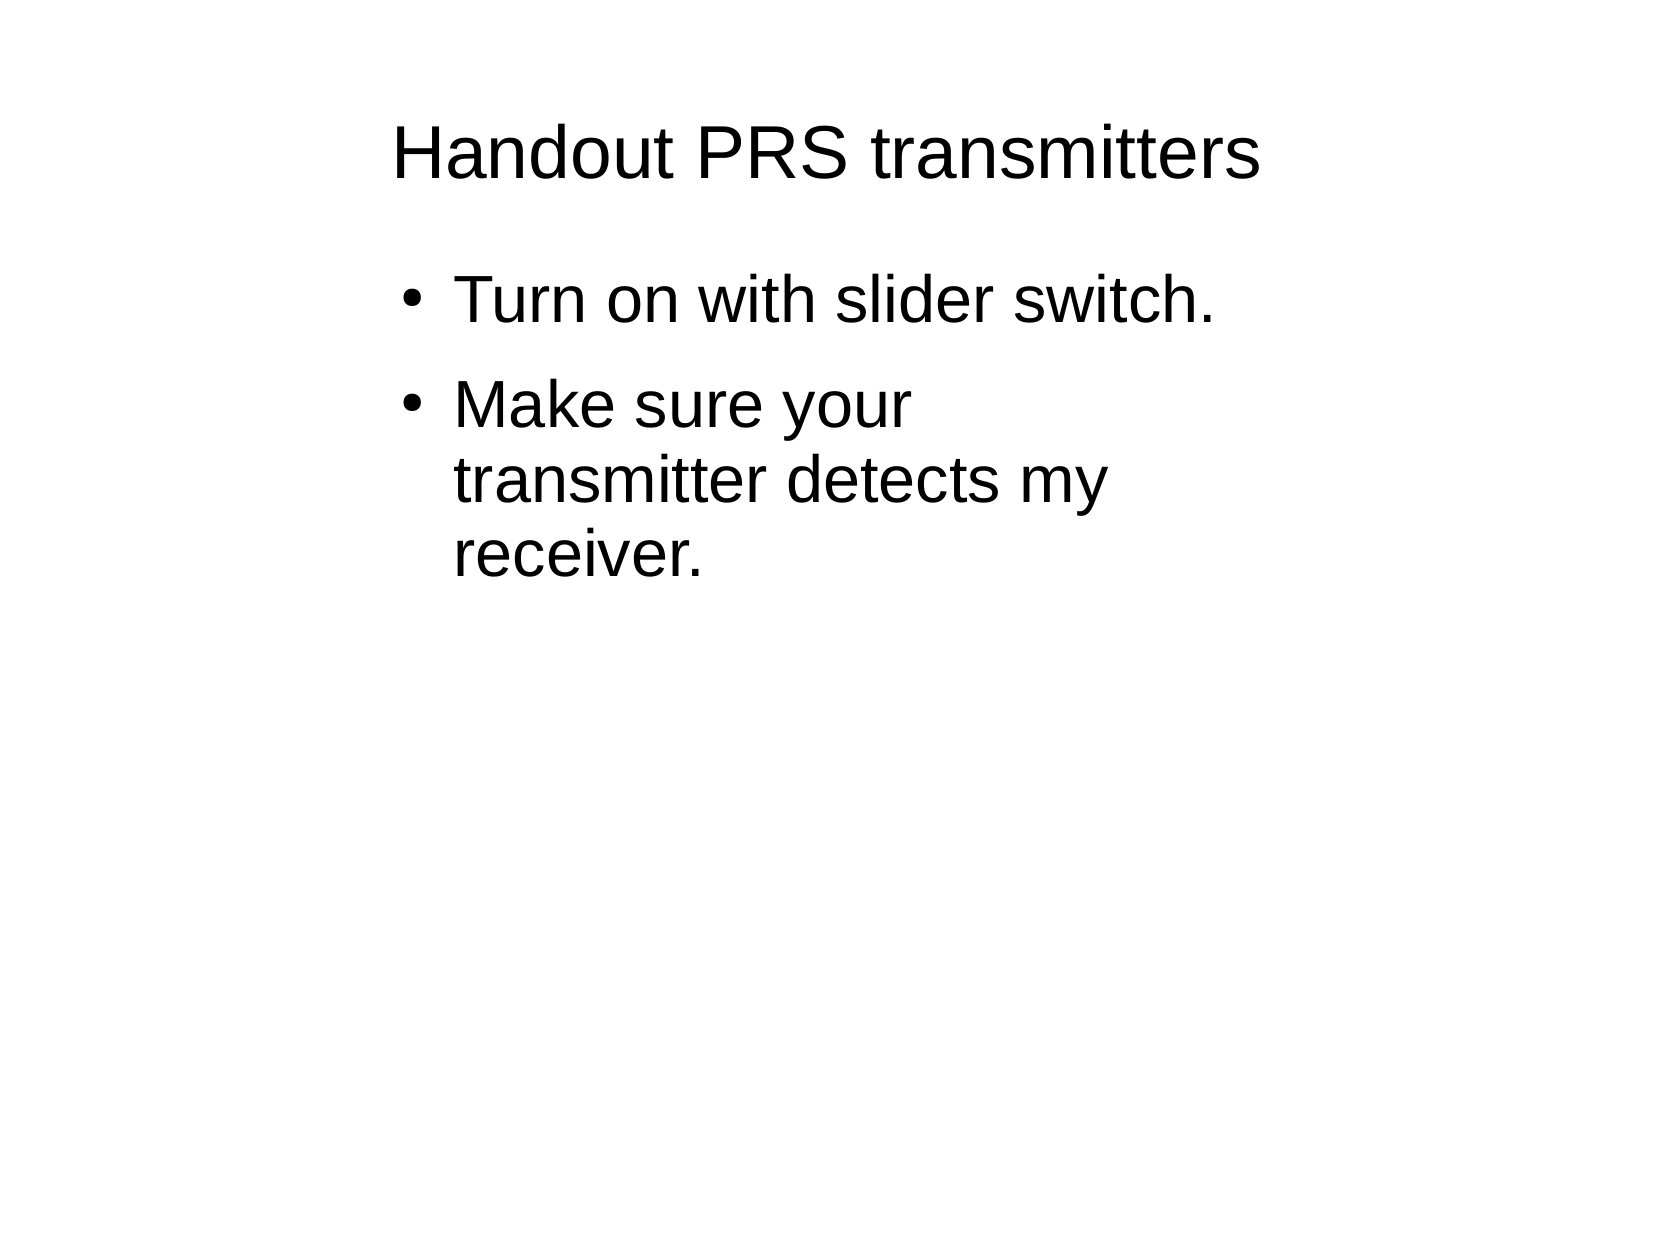

# Handout PRS transmitters
Turn on with slider switch.
Make sure your transmitter detects my receiver.